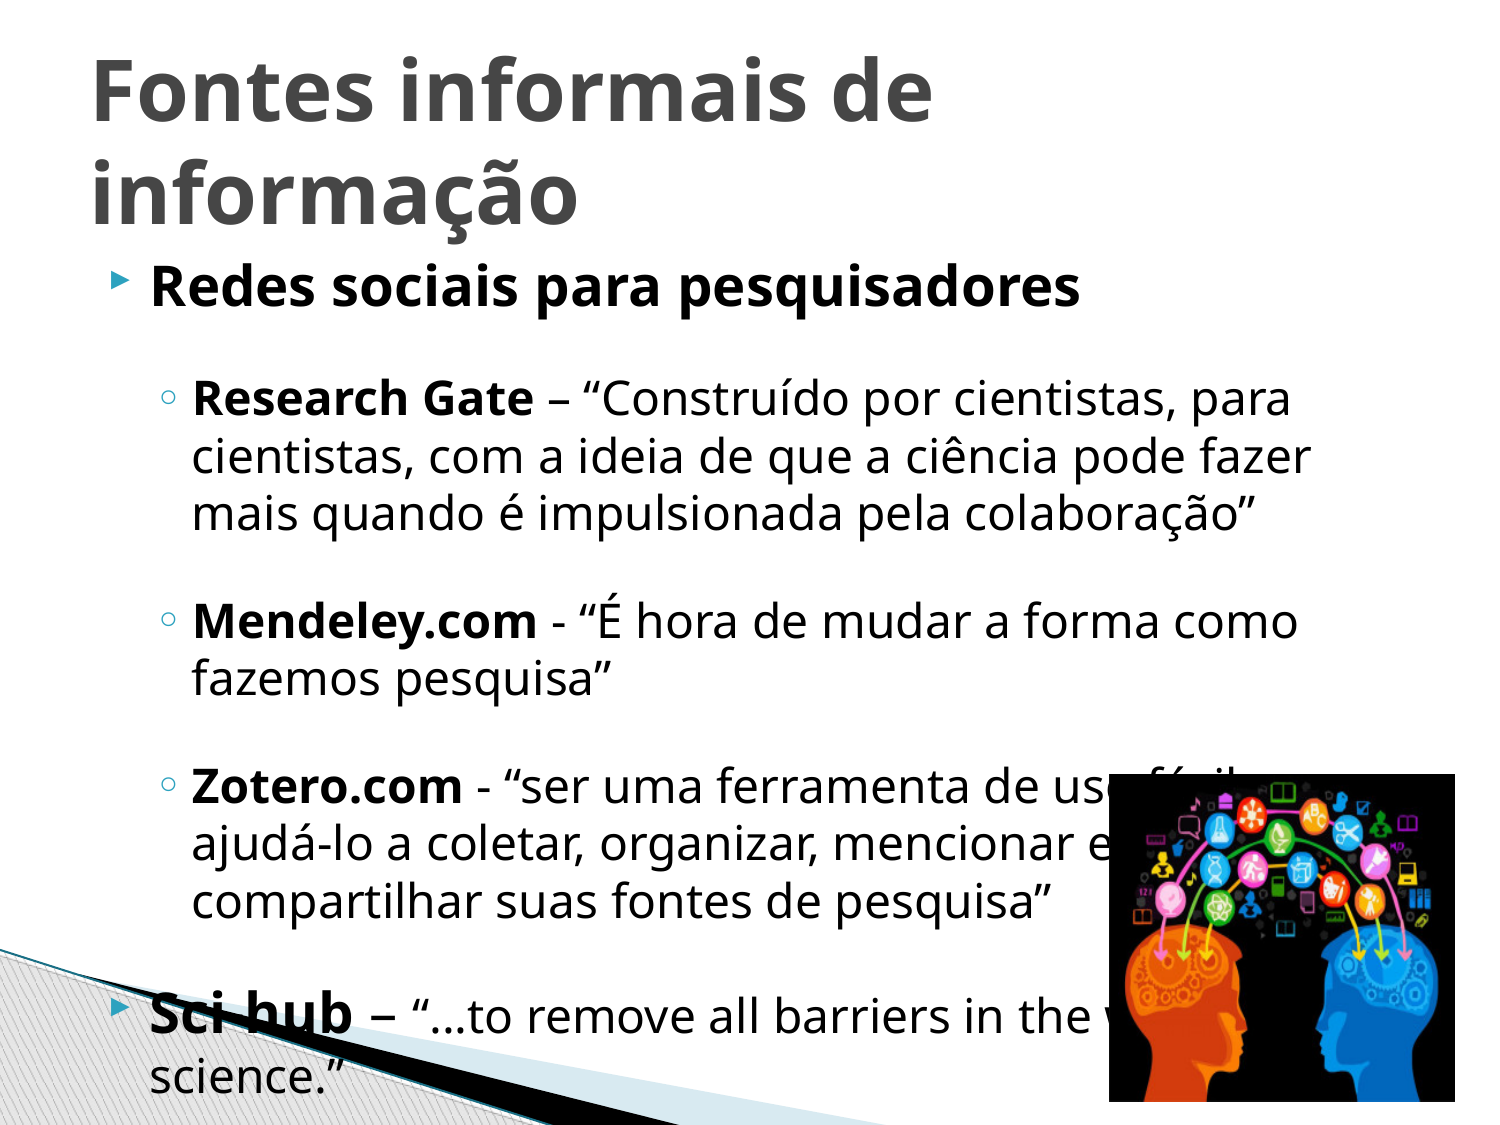

Fontes informais de informação
# Redes sociais para pesquisadores
Research Gate – “Construído por cientistas, para cientistas, com a ideia de que a ciência pode fazer mais quando é impulsionada pela colaboração”
Mendeley.com - “É hora de mudar a forma como fazemos pesquisa”
Zotero.com - “ser uma ferramenta de uso fácil para ajudá-lo a coletar, organizar, mencionar e compartilhar suas fontes de pesquisa”
Sci-hub – “...to remove all barriers in the way of science.”